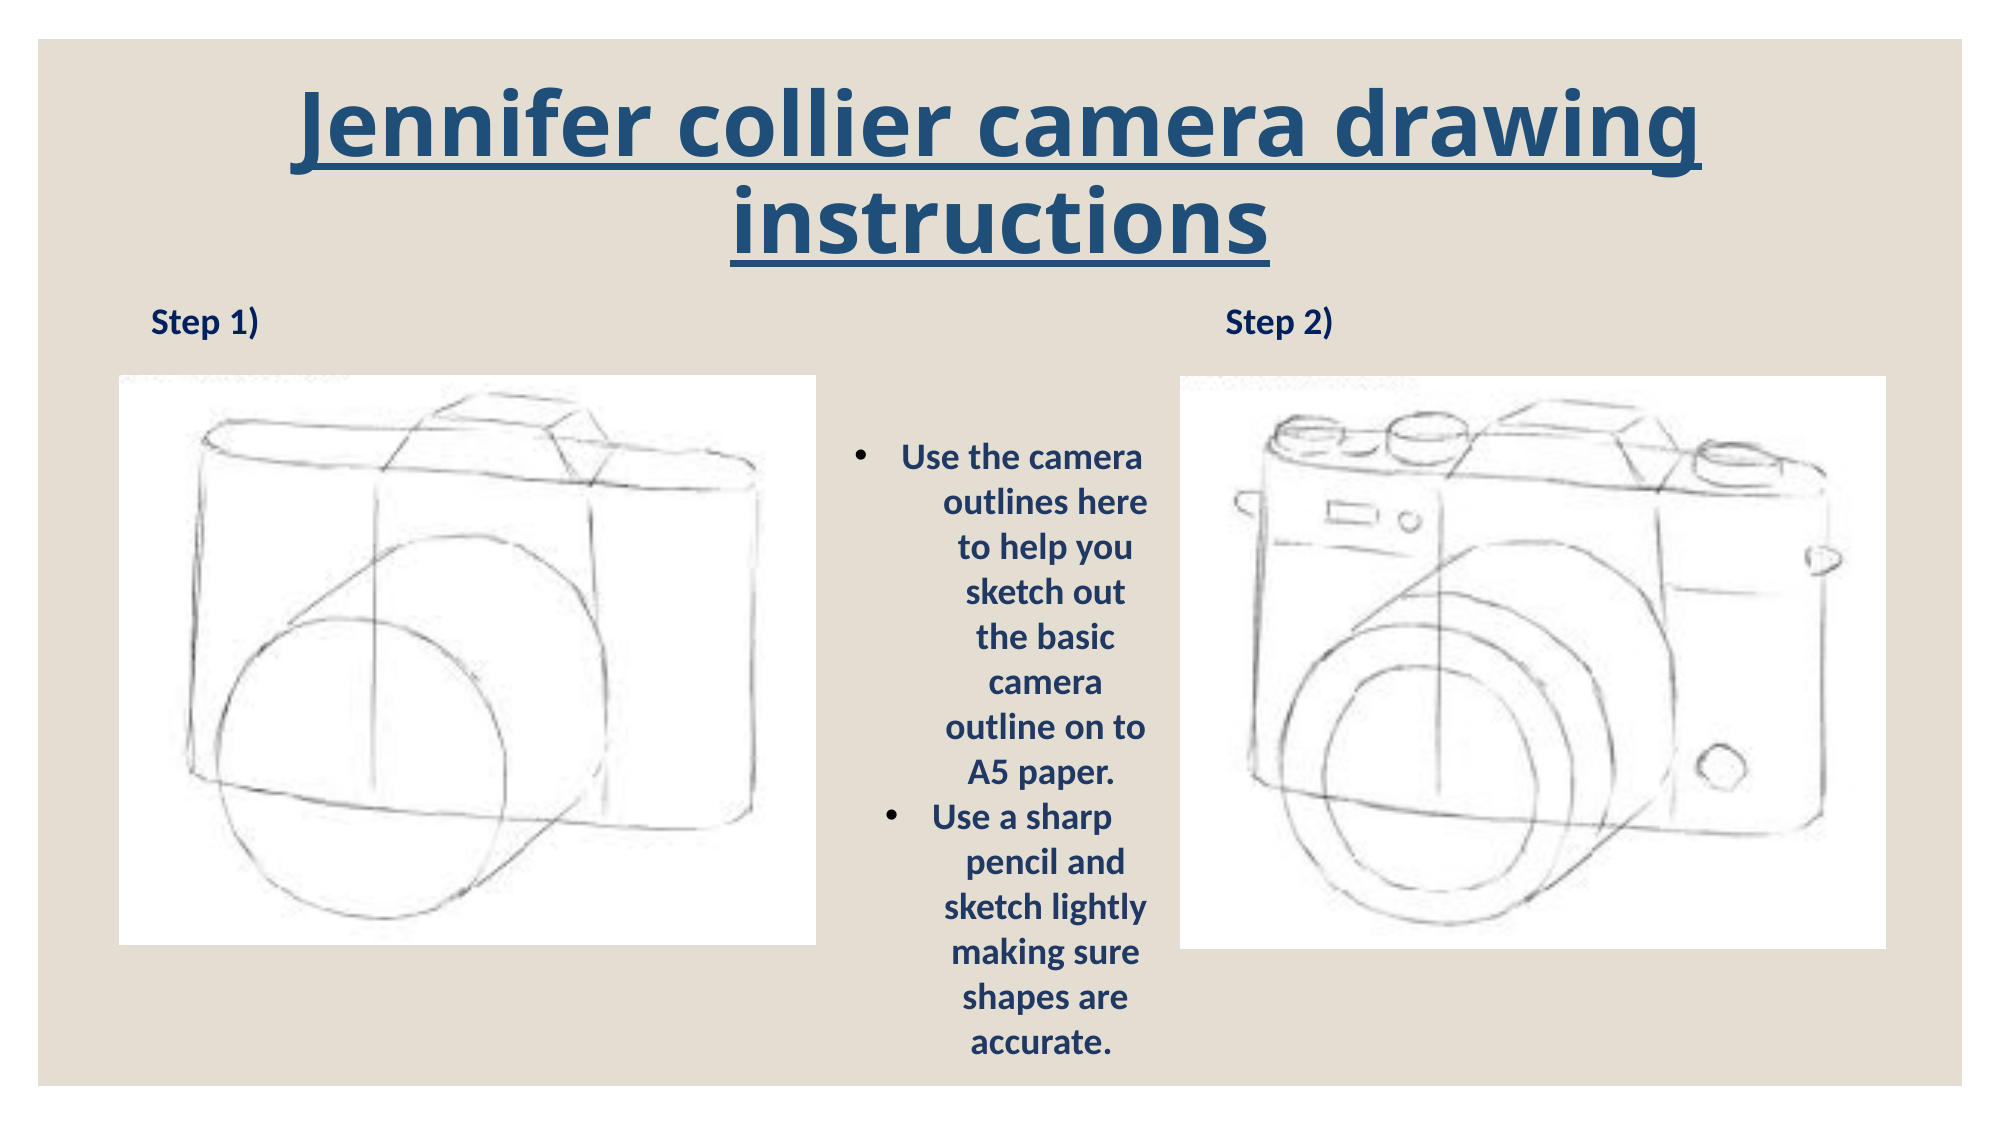

# Jennifer collier camera drawing instructions
Step 1)
Step 2)
Use the camera outlines here to help you sketch out the basic camera outline on to A5 paper.
Use a sharp pencil and sketch lightly making sure shapes are accurate.